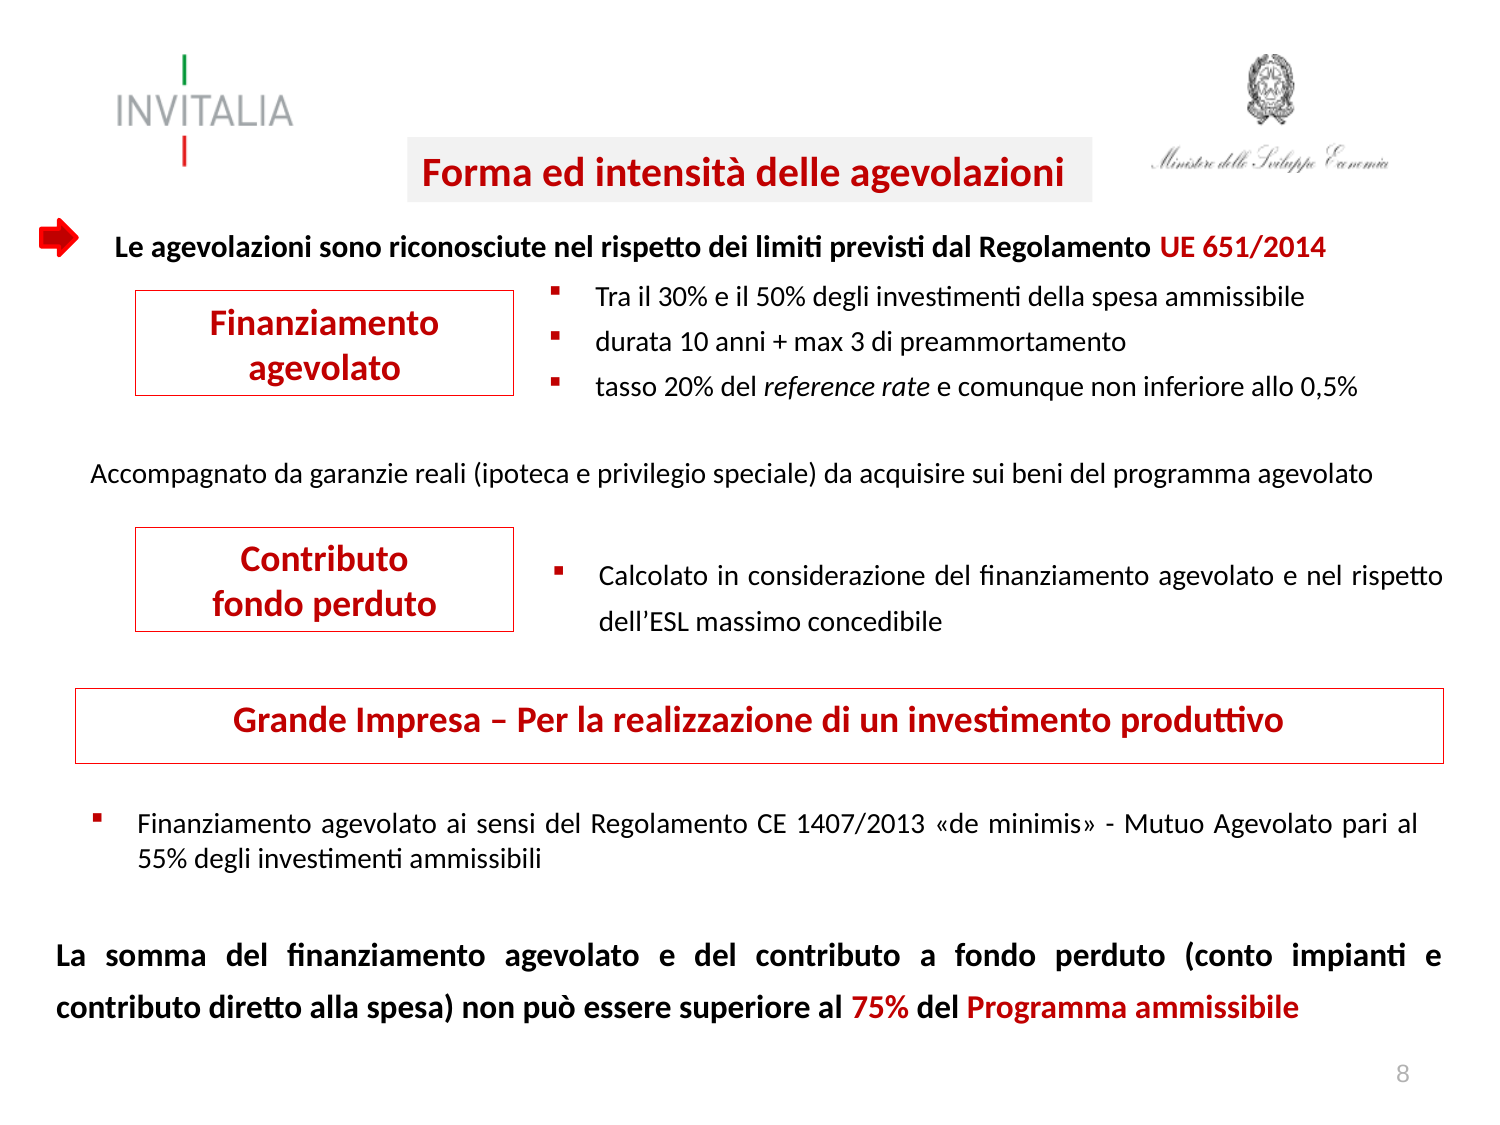

Forma ed intensità delle agevolazioni
Le agevolazioni sono riconosciute nel rispetto dei limiti previsti dal Regolamento UE 651/2014
Tra il 30% e il 50% degli investimenti della spesa ammissibile
durata 10 anni + max 3 di preammortamento
tasso 20% del reference rate e comunque non inferiore allo 0,5%
Finanziamento agevolato
Accompagnato da garanzie reali (ipoteca e privilegio speciale) da acquisire sui beni del programma agevolato
Contributo
fondo perduto
Calcolato in considerazione del finanziamento agevolato e nel rispetto dell’ESL massimo concedibile
# Grande Impresa – Per la realizzazione di un investimento produttivo
Finanziamento agevolato ai sensi del Regolamento CE 1407/2013 «de minimis» - Mutuo Agevolato pari al 55% degli investimenti ammissibili
La somma del finanziamento agevolato e del contributo a fondo perduto (conto impianti e contributo diretto alla spesa) non può essere superiore al 75% del Programma ammissibile